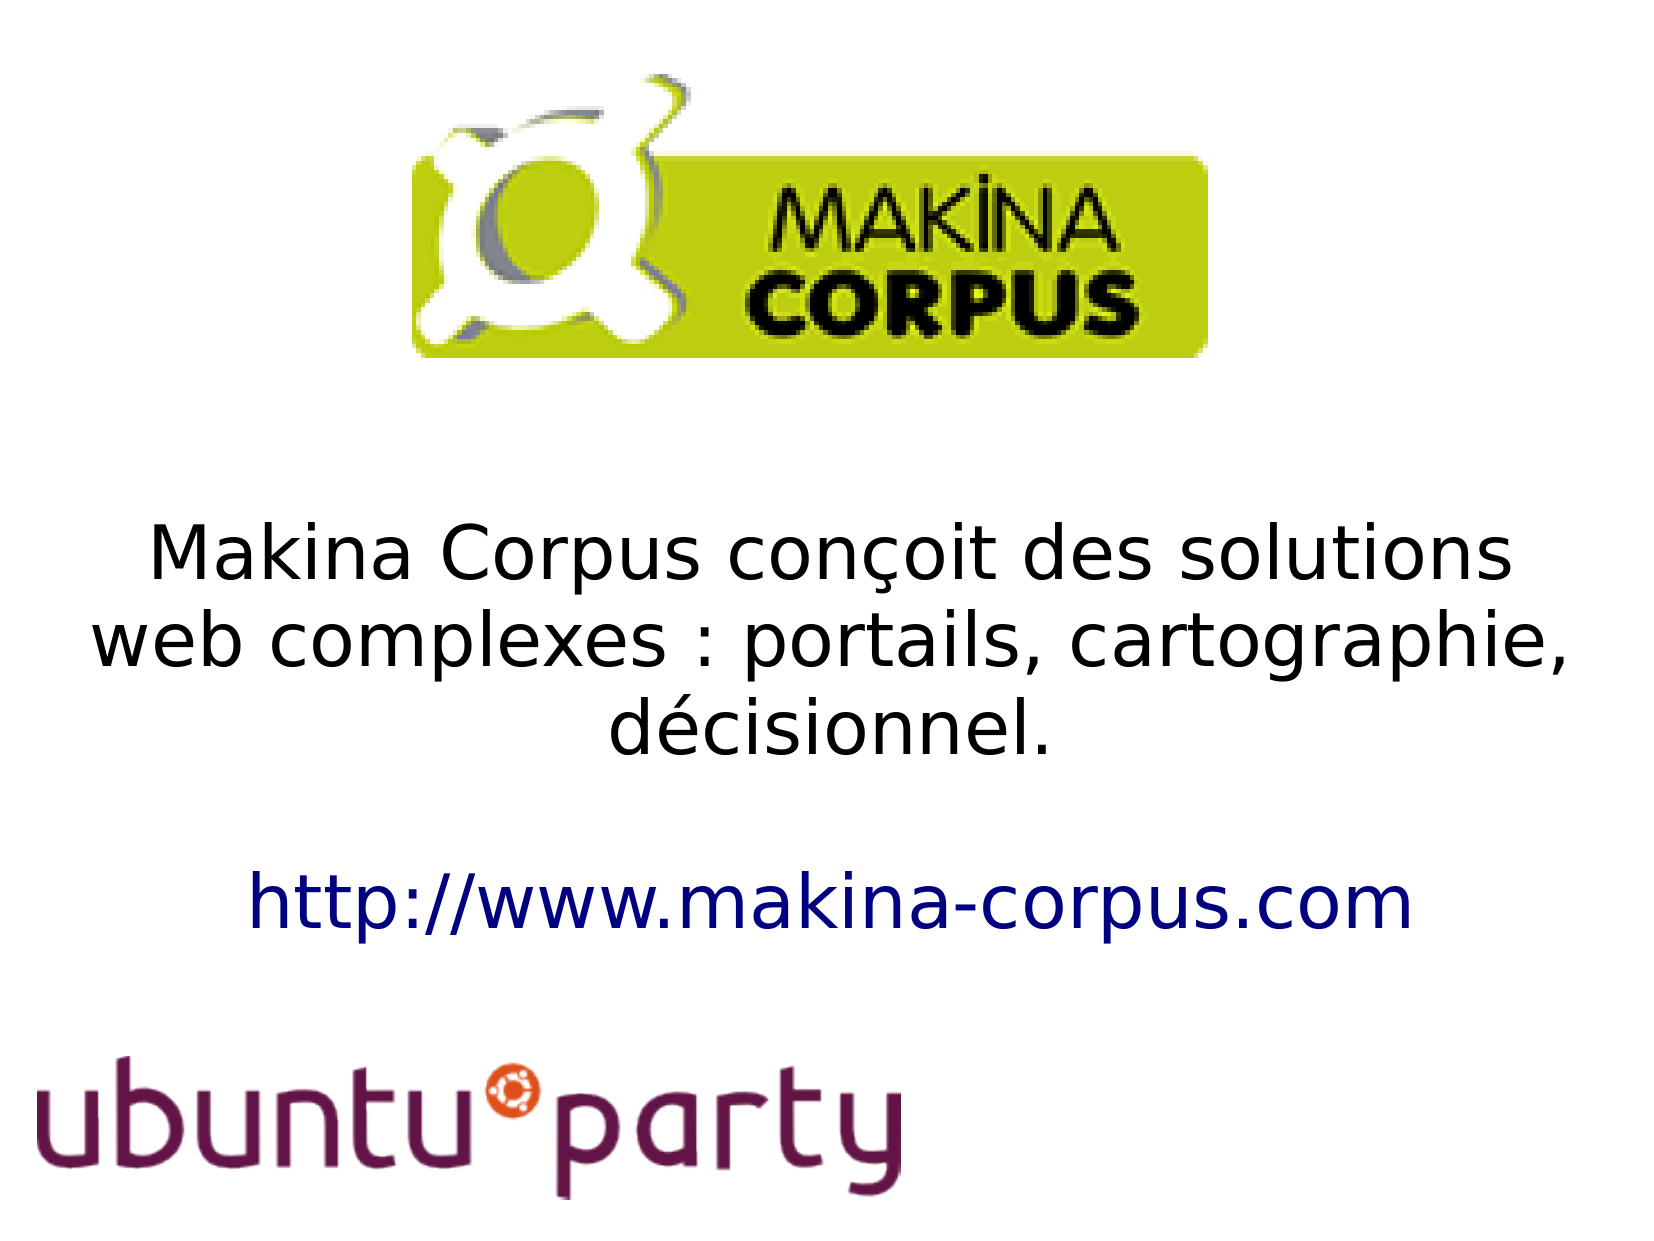

Makina Corpus conçoit des solutions web complexes : portails, cartographie, décisionnel.
http://www.makina-corpus.com